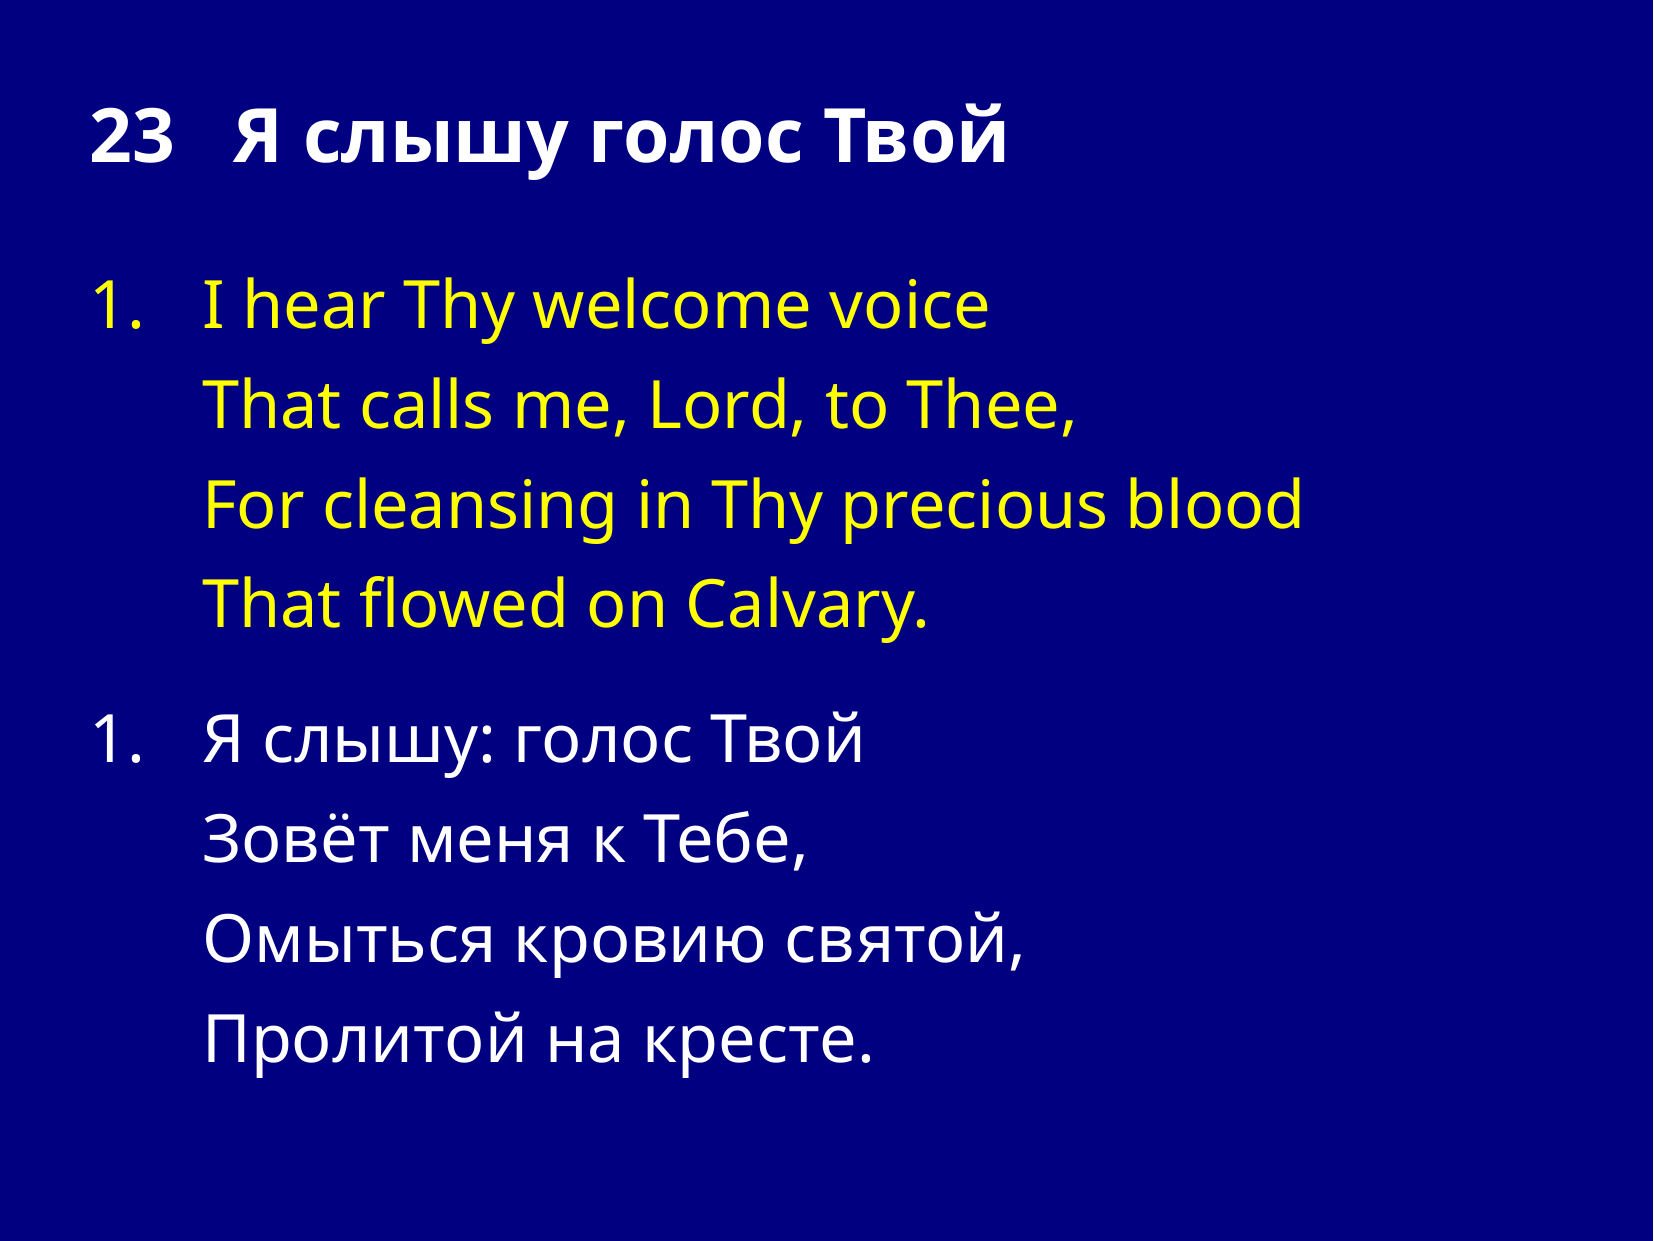

23 Я слышу голос Твой
1.	I hear Thy welcome voice
	That calls me, Lord, to Thee,
	For cleansing in Thy precious blood
	That flowed on Calvary.
1.	Я слышу: голос Твой
	Зовёт меня к Тебе,
	Омыться кровию святой,
	Пролитой на кресте.